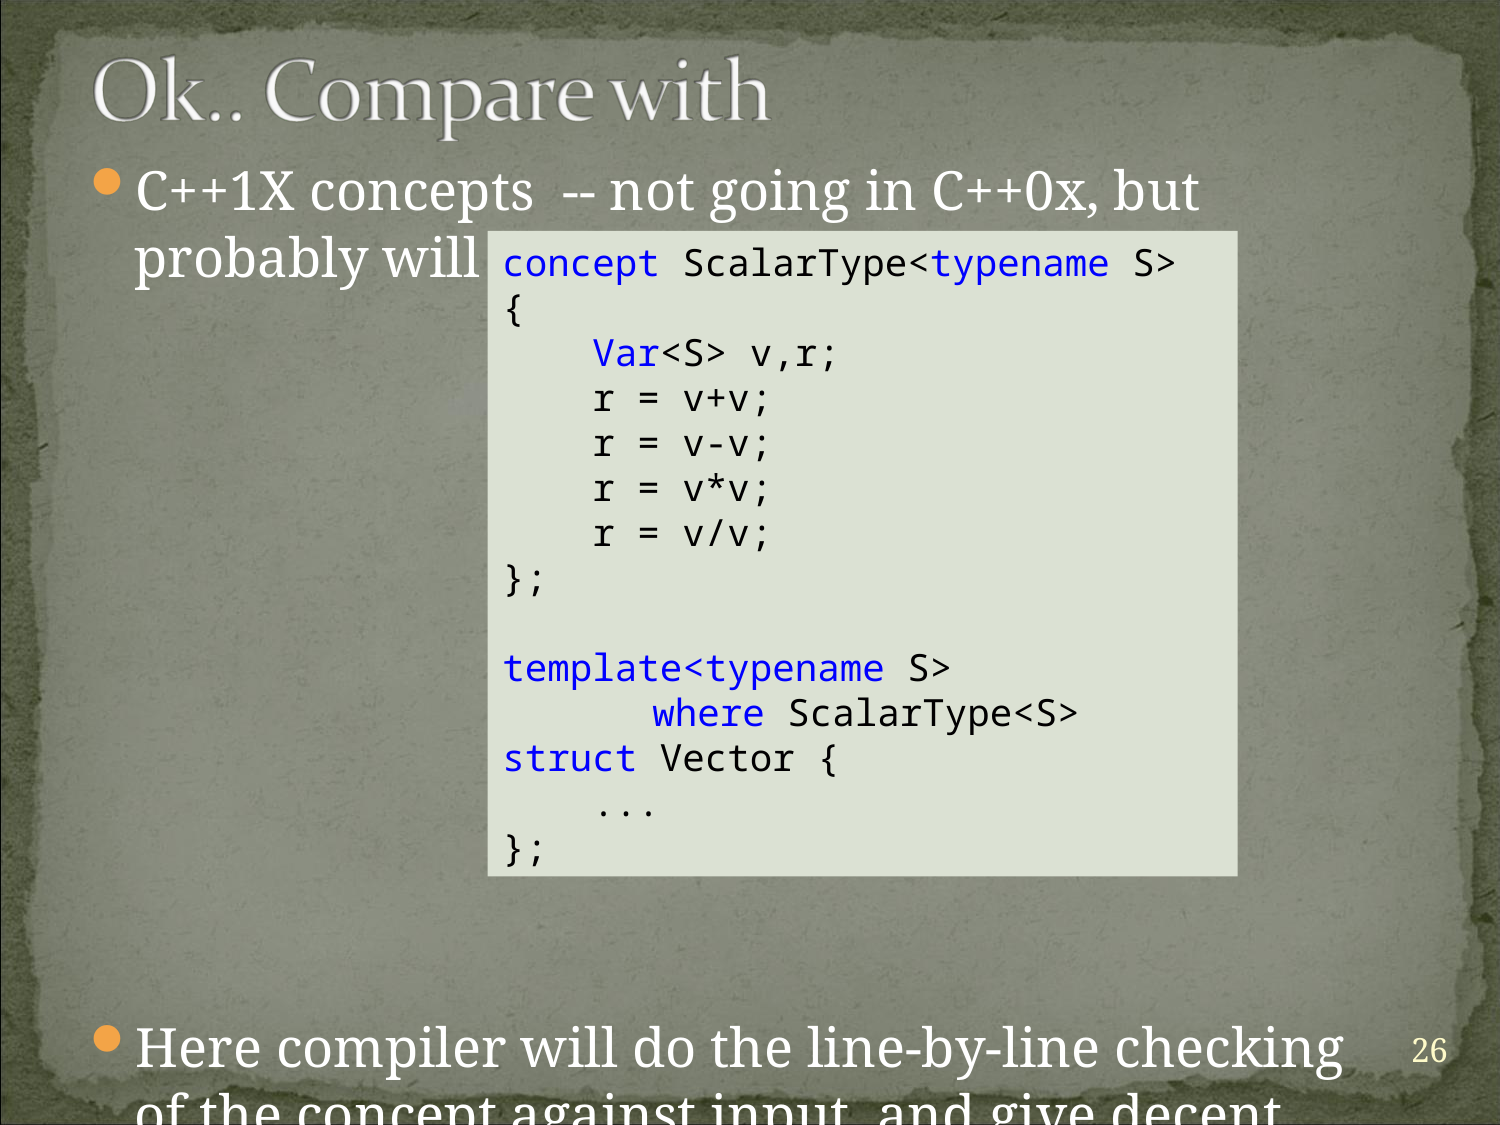

# C++1X concepts -- not going in C++0x, but probably will some day
Here compiler will do the line-by-line checking of the concept against input, and give decent errors.
concept ScalarType<typename S>
{
 Var<S> v,r;
 r = v+v;
 r = v-v;
 r = v*v;
 r = v/v;
};
template<typename S>
	where ScalarType<S>
struct Vector {
 ...
};